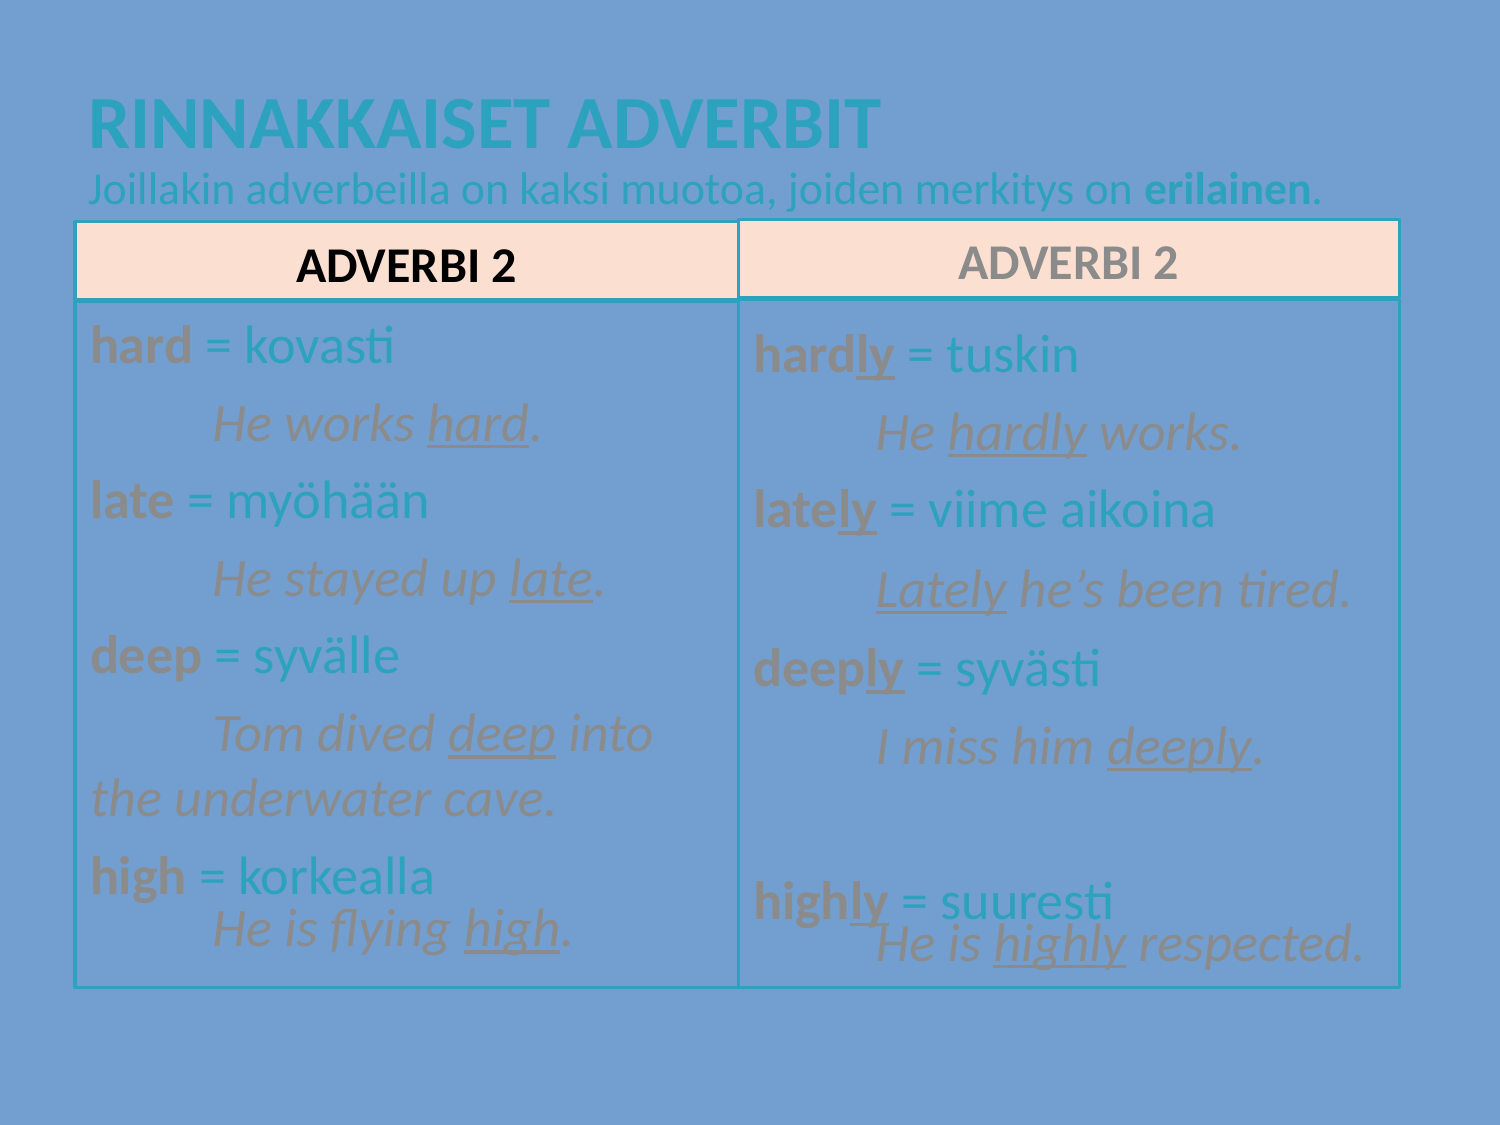

# RINNAKKAISET ADVERBIT Joillakin adverbeilla on kaksi muotoa, joiden merkitys on erilainen.
ADVERBI 2
ADVERBI 2
hardly = tuskin
 He hardly works.
lately = viime aikoina
 Lately he’s been tired.
deeply = syvästi
 I miss him deeply.
highly = suuresti
 He is highly respected.
hard = kovasti
 He works hard.
late = myöhään
 He stayed up late.
deep = syvälle
 Tom dived deep into 	the underwater cave.
high = korkealla
 He is flying high.